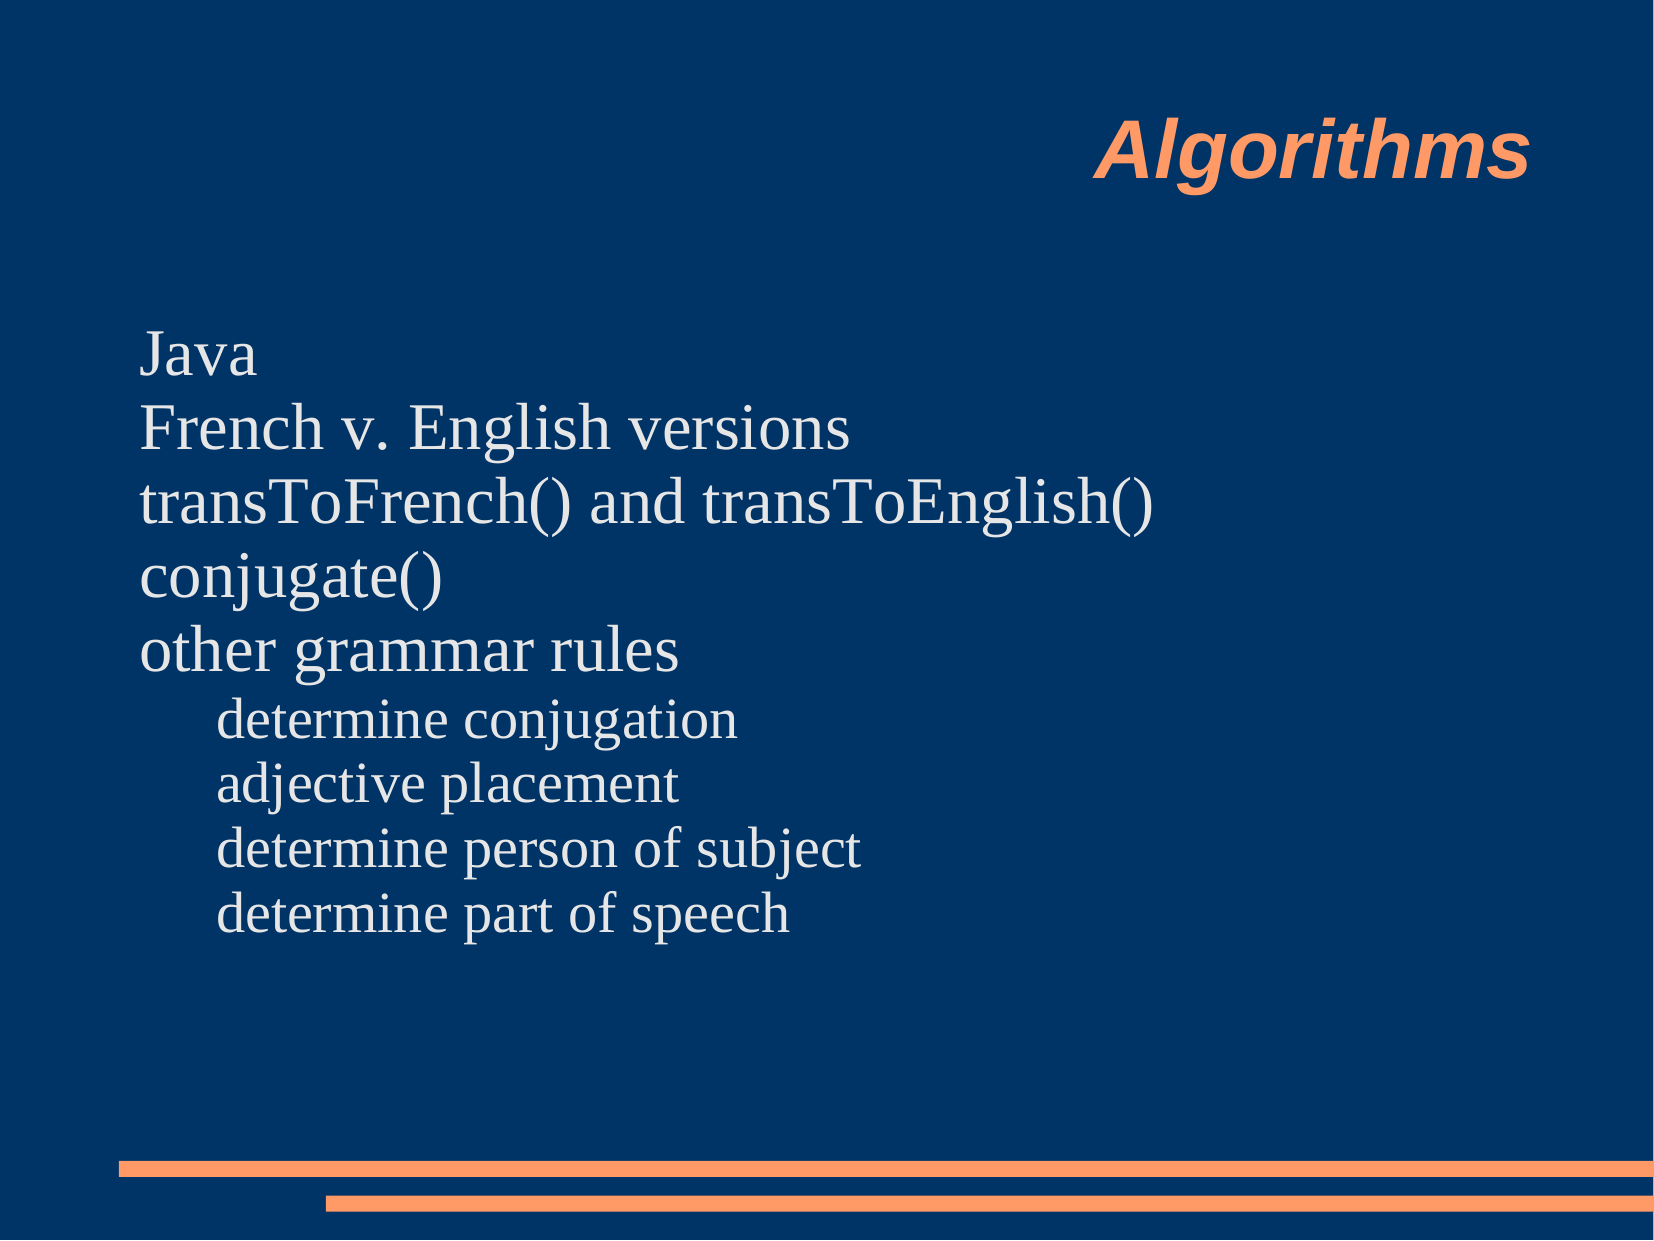

# Algorithms
Java
French v. English versions
transToFrench() and transToEnglish()
conjugate()
other grammar rules
determine conjugation
adjective placement
determine person of subject
determine part of speech